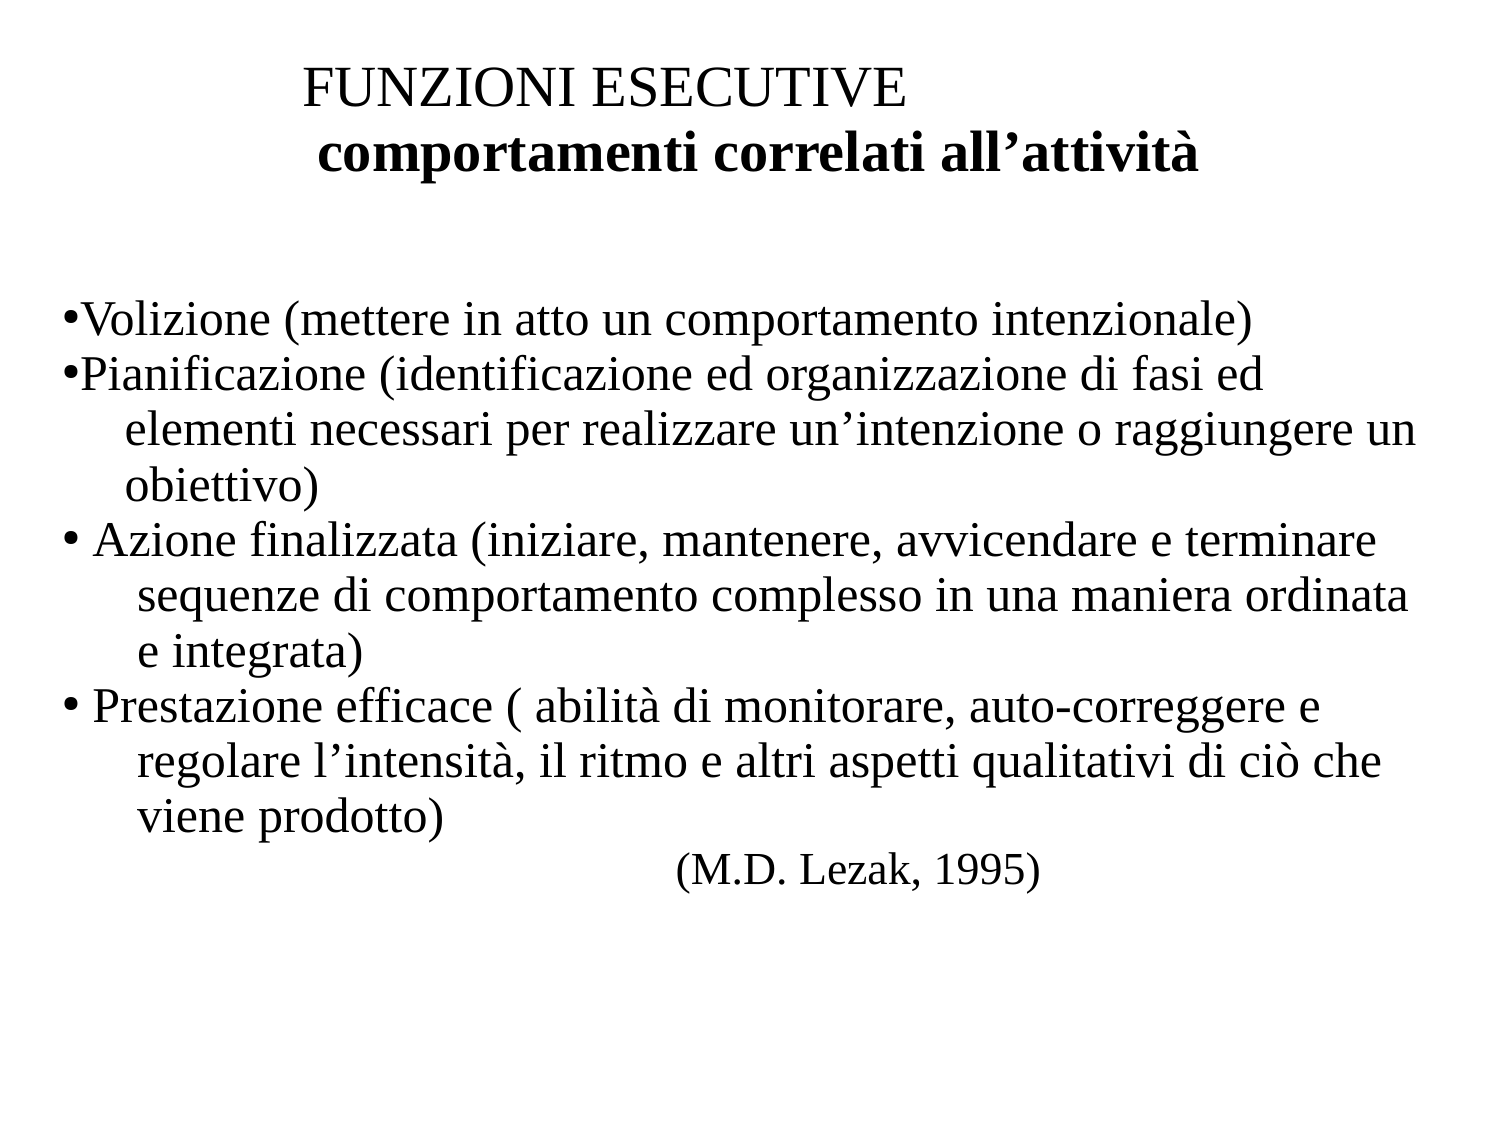

FUNZIONI ESECUTIVE
 comportamenti correlati all’attività
Volizione (mettere in atto un comportamento intenzionale)
Pianificazione (identificazione ed organizzazione di fasi ed
 elementi necessari per realizzare un’intenzione o raggiungere un
 obiettivo)
 Azione finalizzata (iniziare, mantenere, avvicendare e terminare
 sequenze di comportamento complesso in una maniera ordinata
 e integrata)
 Prestazione efficace ( abilità di monitorare, auto-correggere e
 regolare l’intensità, il ritmo e altri aspetti qualitativi di ciò che
 viene prodotto)
 					 (M.D. Lezak, 1995)